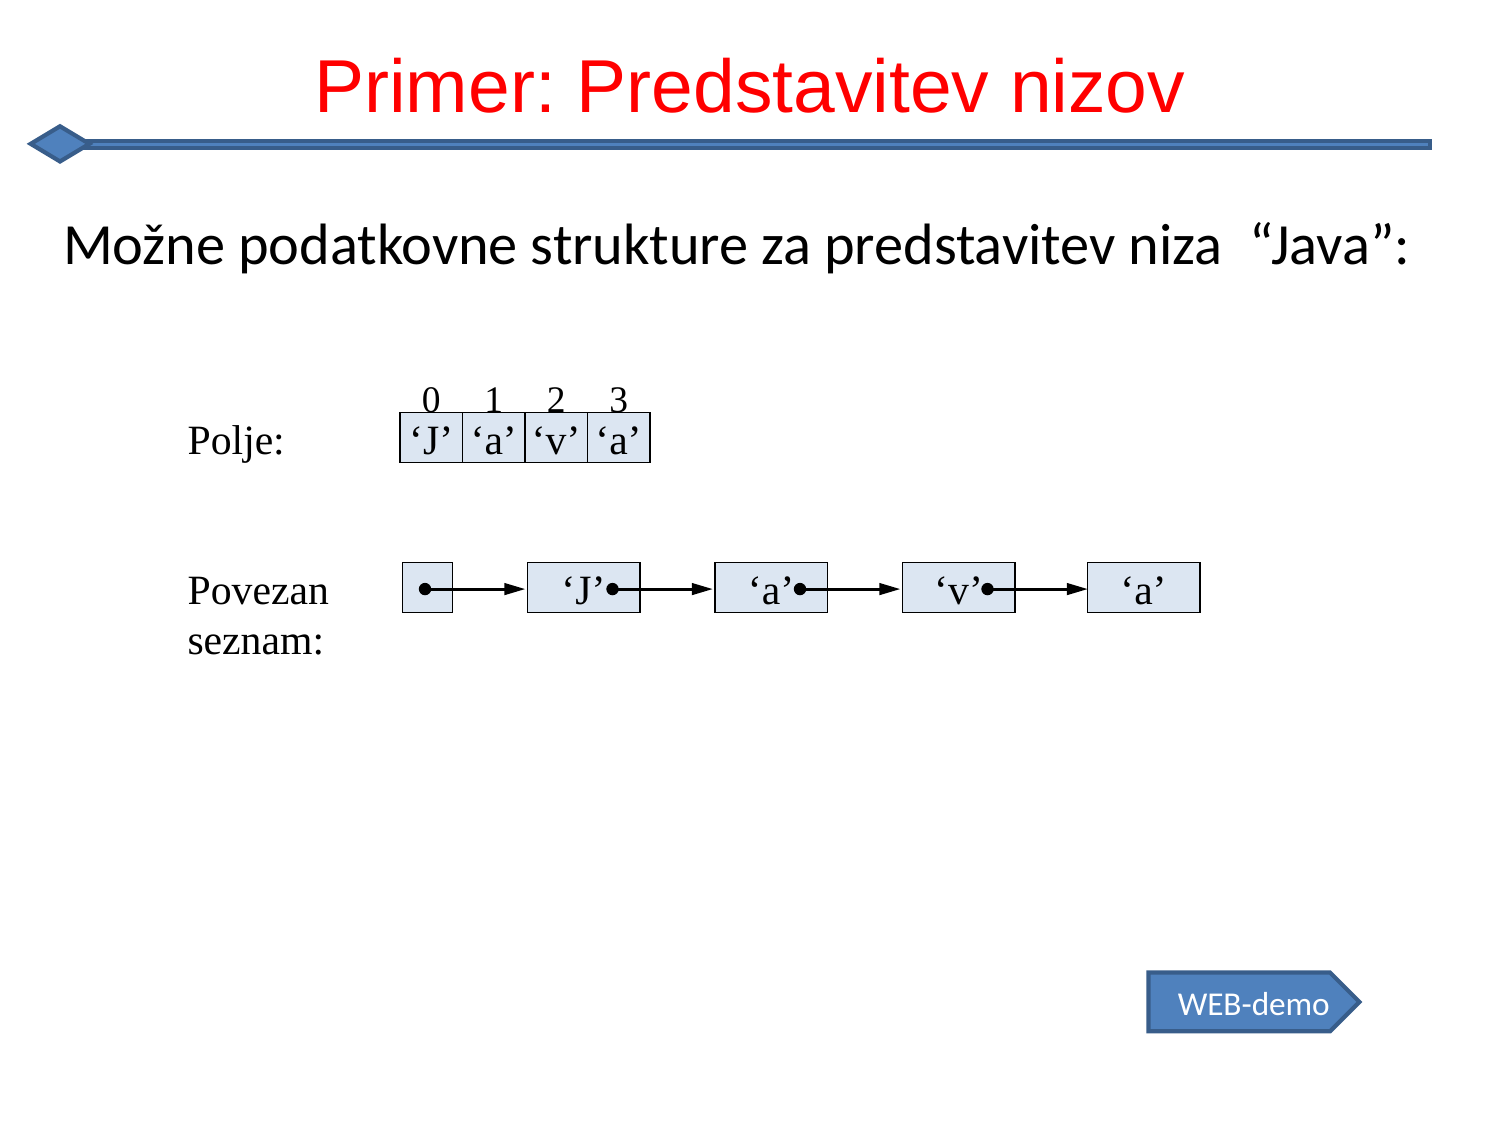

# Primer: Predstavitev nizov
 Možne podatkovne strukture za predstavitev niza “Java”:
2
1
3
0
Polje:
‘J’
‘a’
‘v’
‘a’
Povezan seznam:
‘J’
‘a’
‘v’
‘a’
WEB-demo